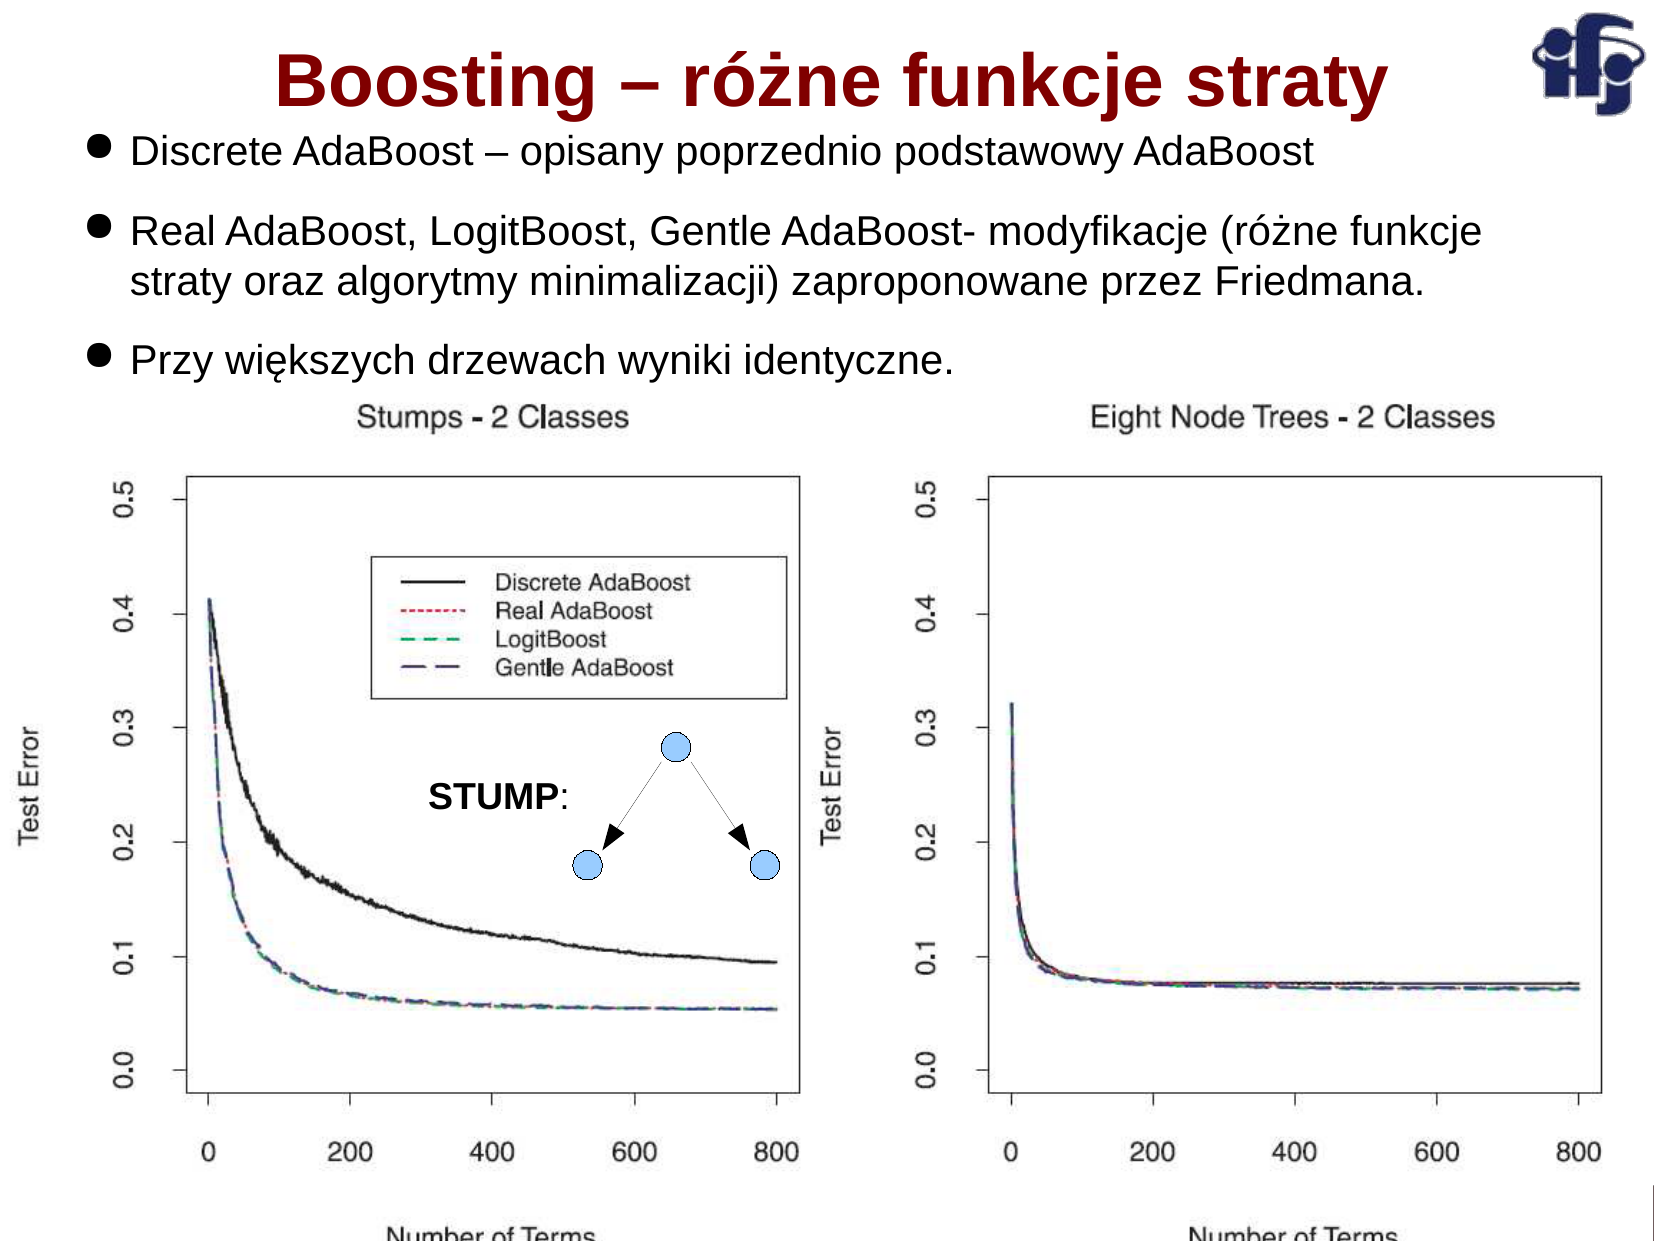

# Boosting – różne funkcje straty
Discrete AdaBoost – opisany poprzednio podstawowy AdaBoost
Real AdaBoost, LogitBoost, Gentle AdaBoost- modyfikacje (różne funkcje straty oraz algorytmy minimalizacji) zaproponowane przez Friedmana.
Przy większych drzewach wyniki identyczne.
STUMP:
9.03.2017
Machine Learning, M. Wolter